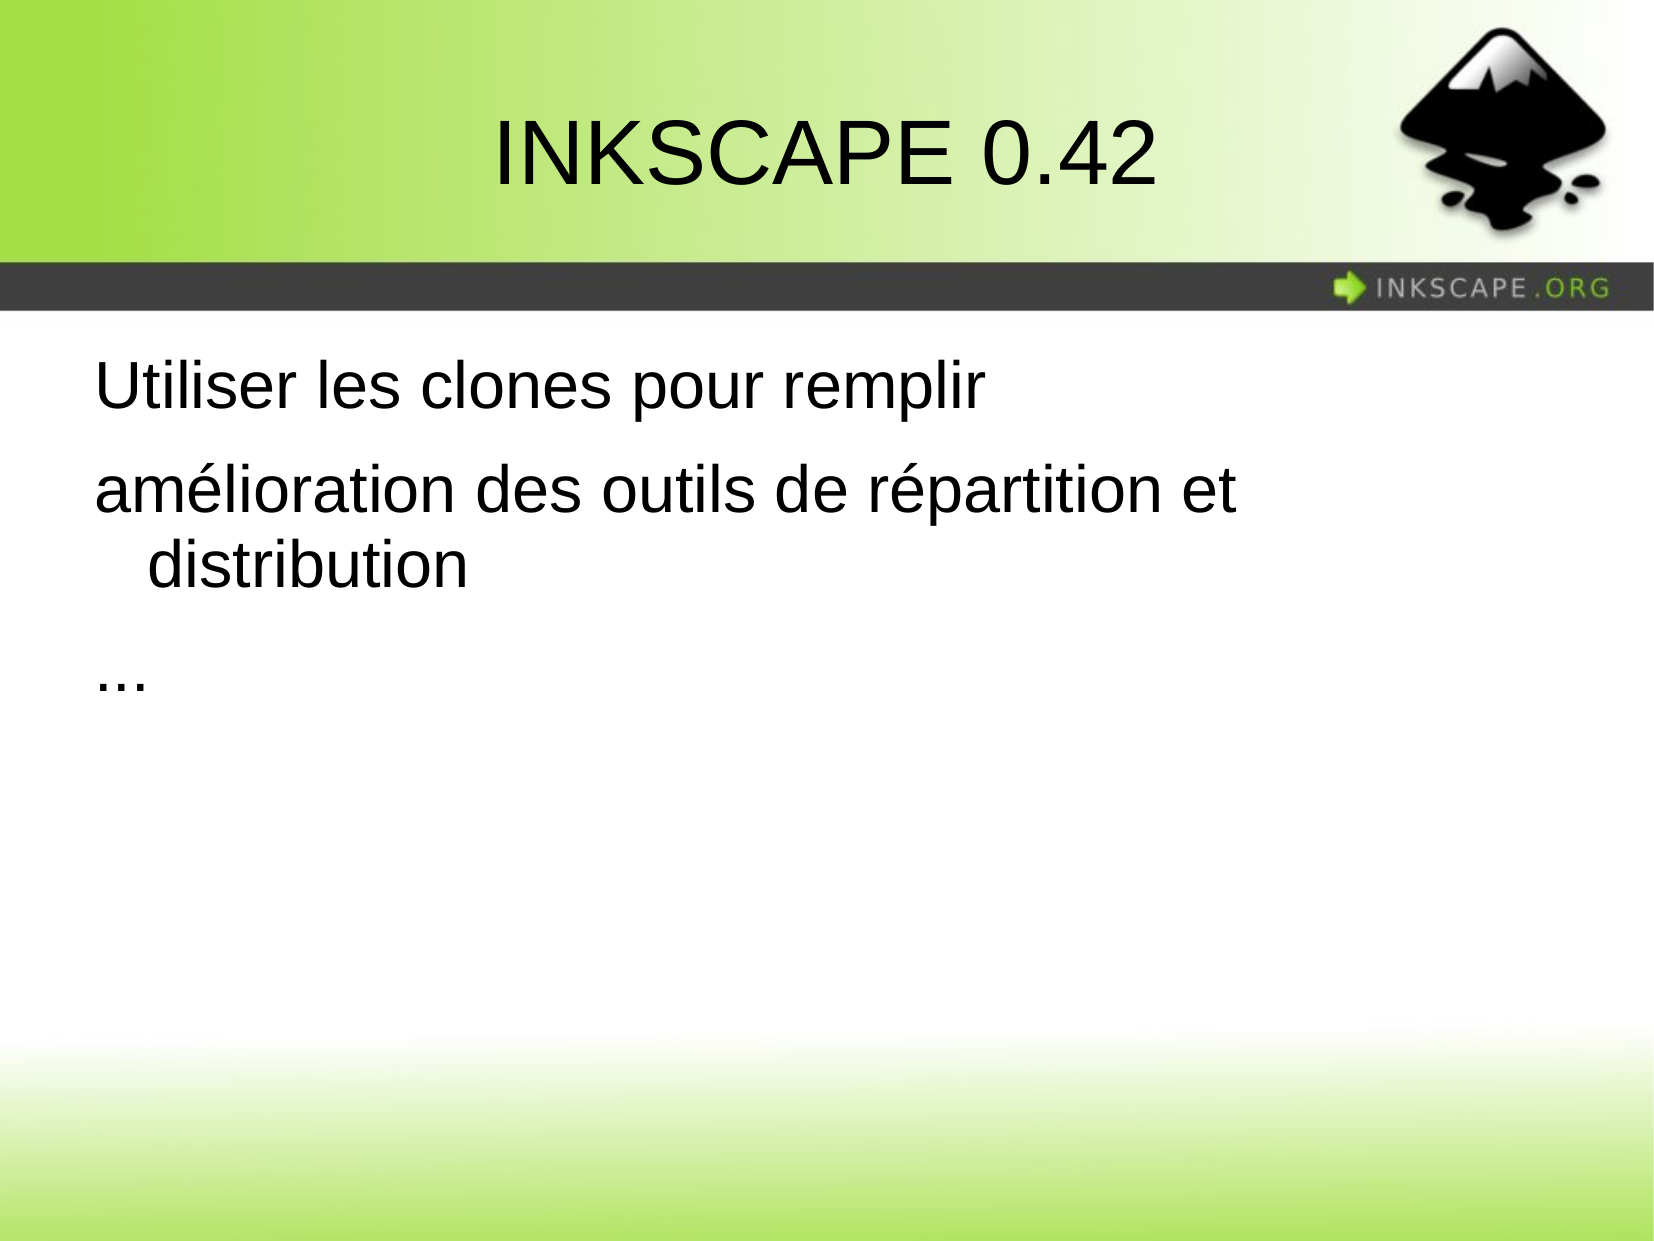

# INKSCAPE 0.42
Utiliser les clones pour remplir
amélioration des outils de répartition et distribution
...